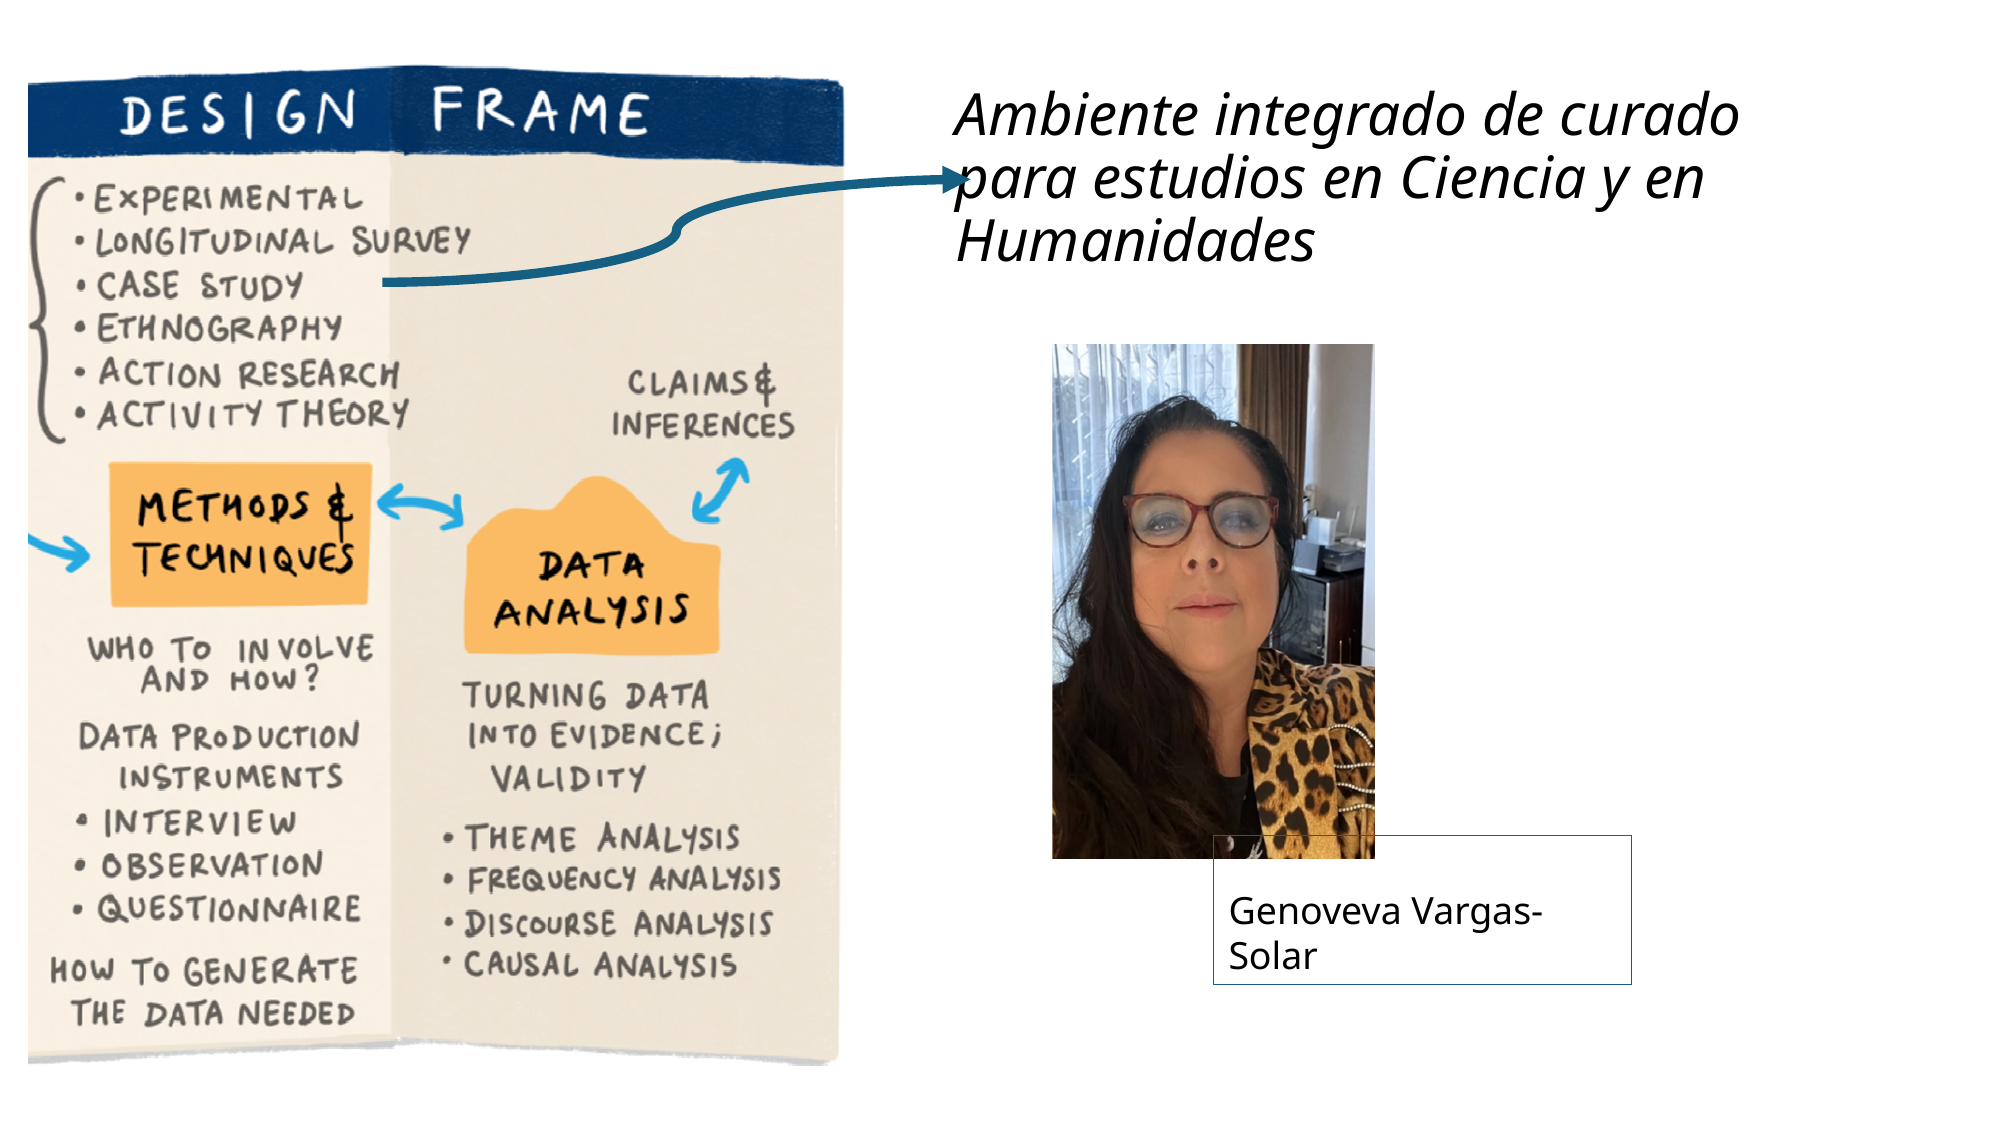

# Ambiente integrado de curado para estudios en Ciencia y en Humanidades
Genoveva Vargas-Solar